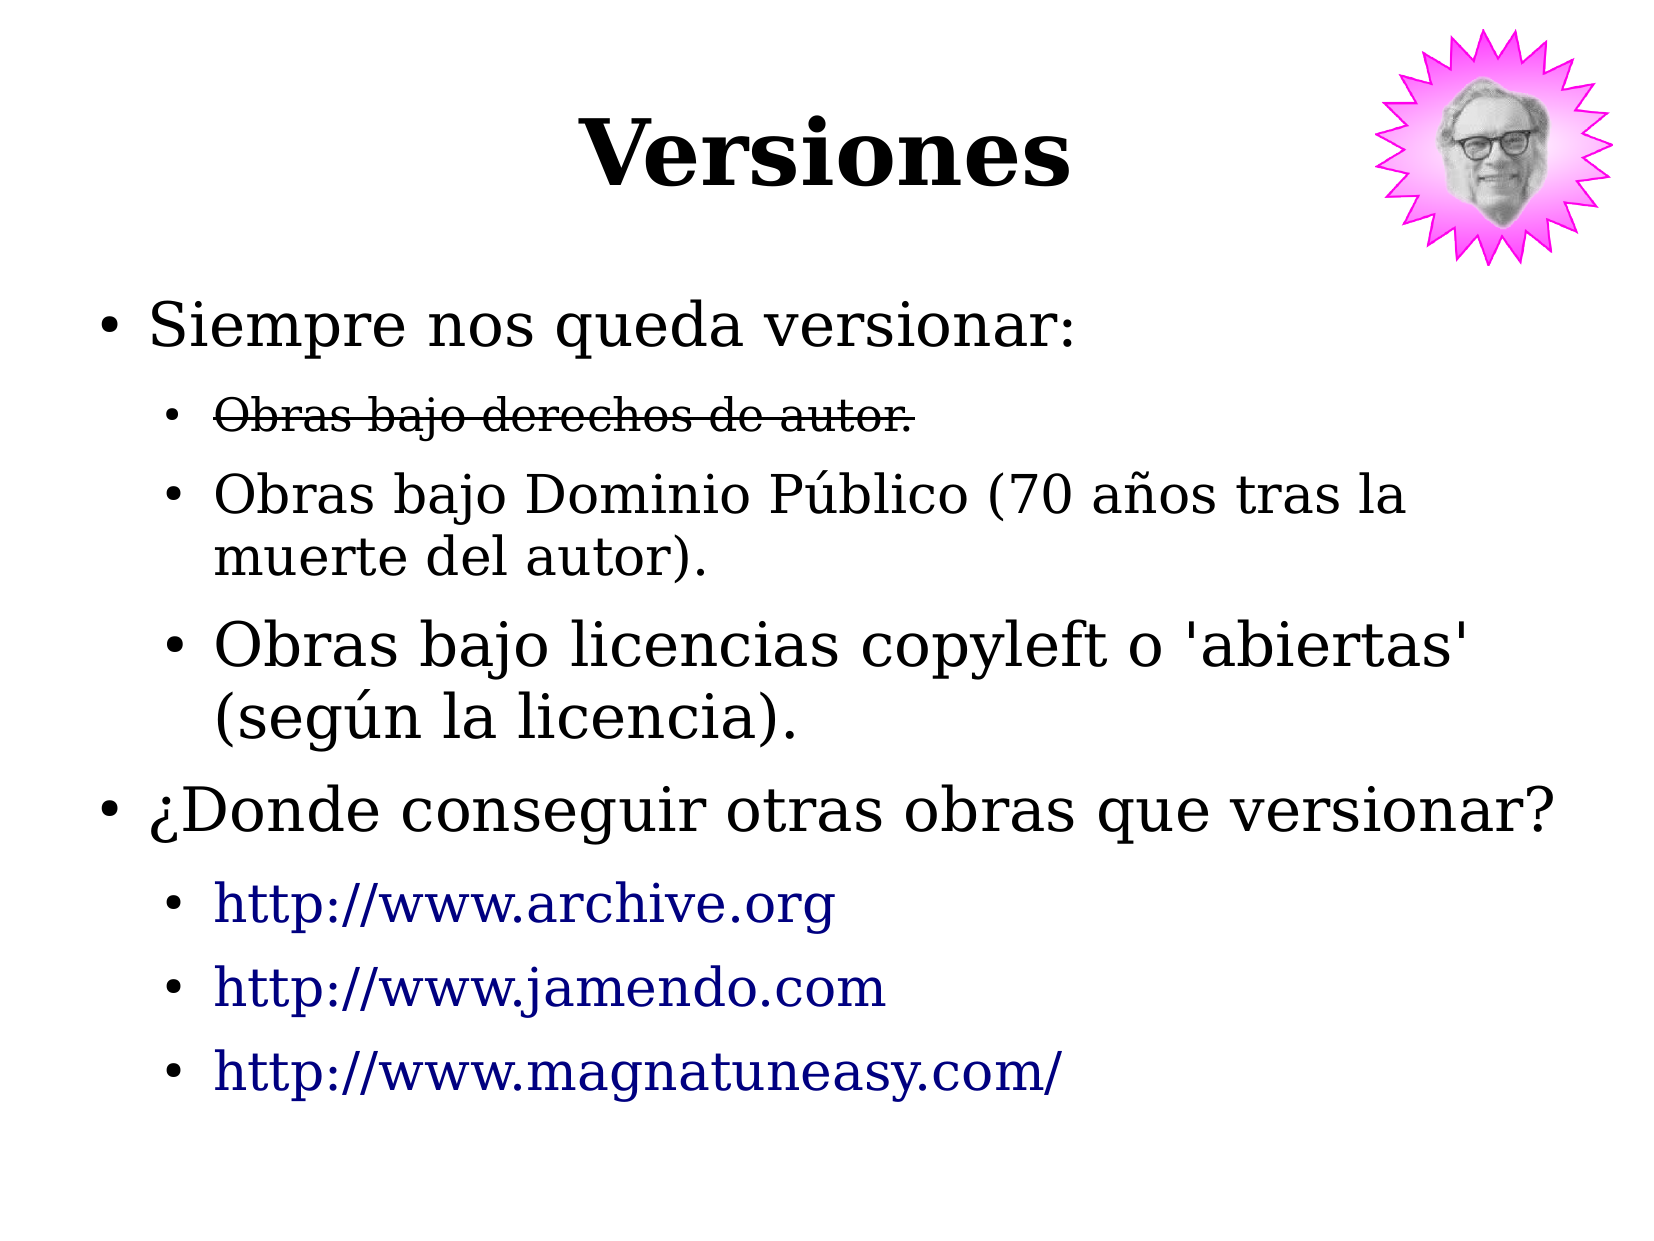

# Versiones
Siempre nos queda versionar:
Obras bajo derechos de autor.
Obras bajo Dominio Público (70 años tras la muerte del autor).
Obras bajo licencias copyleft o 'abiertas' (según la licencia).
¿Donde conseguir otras obras que versionar?
http://www.archive.org
http://www.jamendo.com
http://www.magnatuneasy.com/